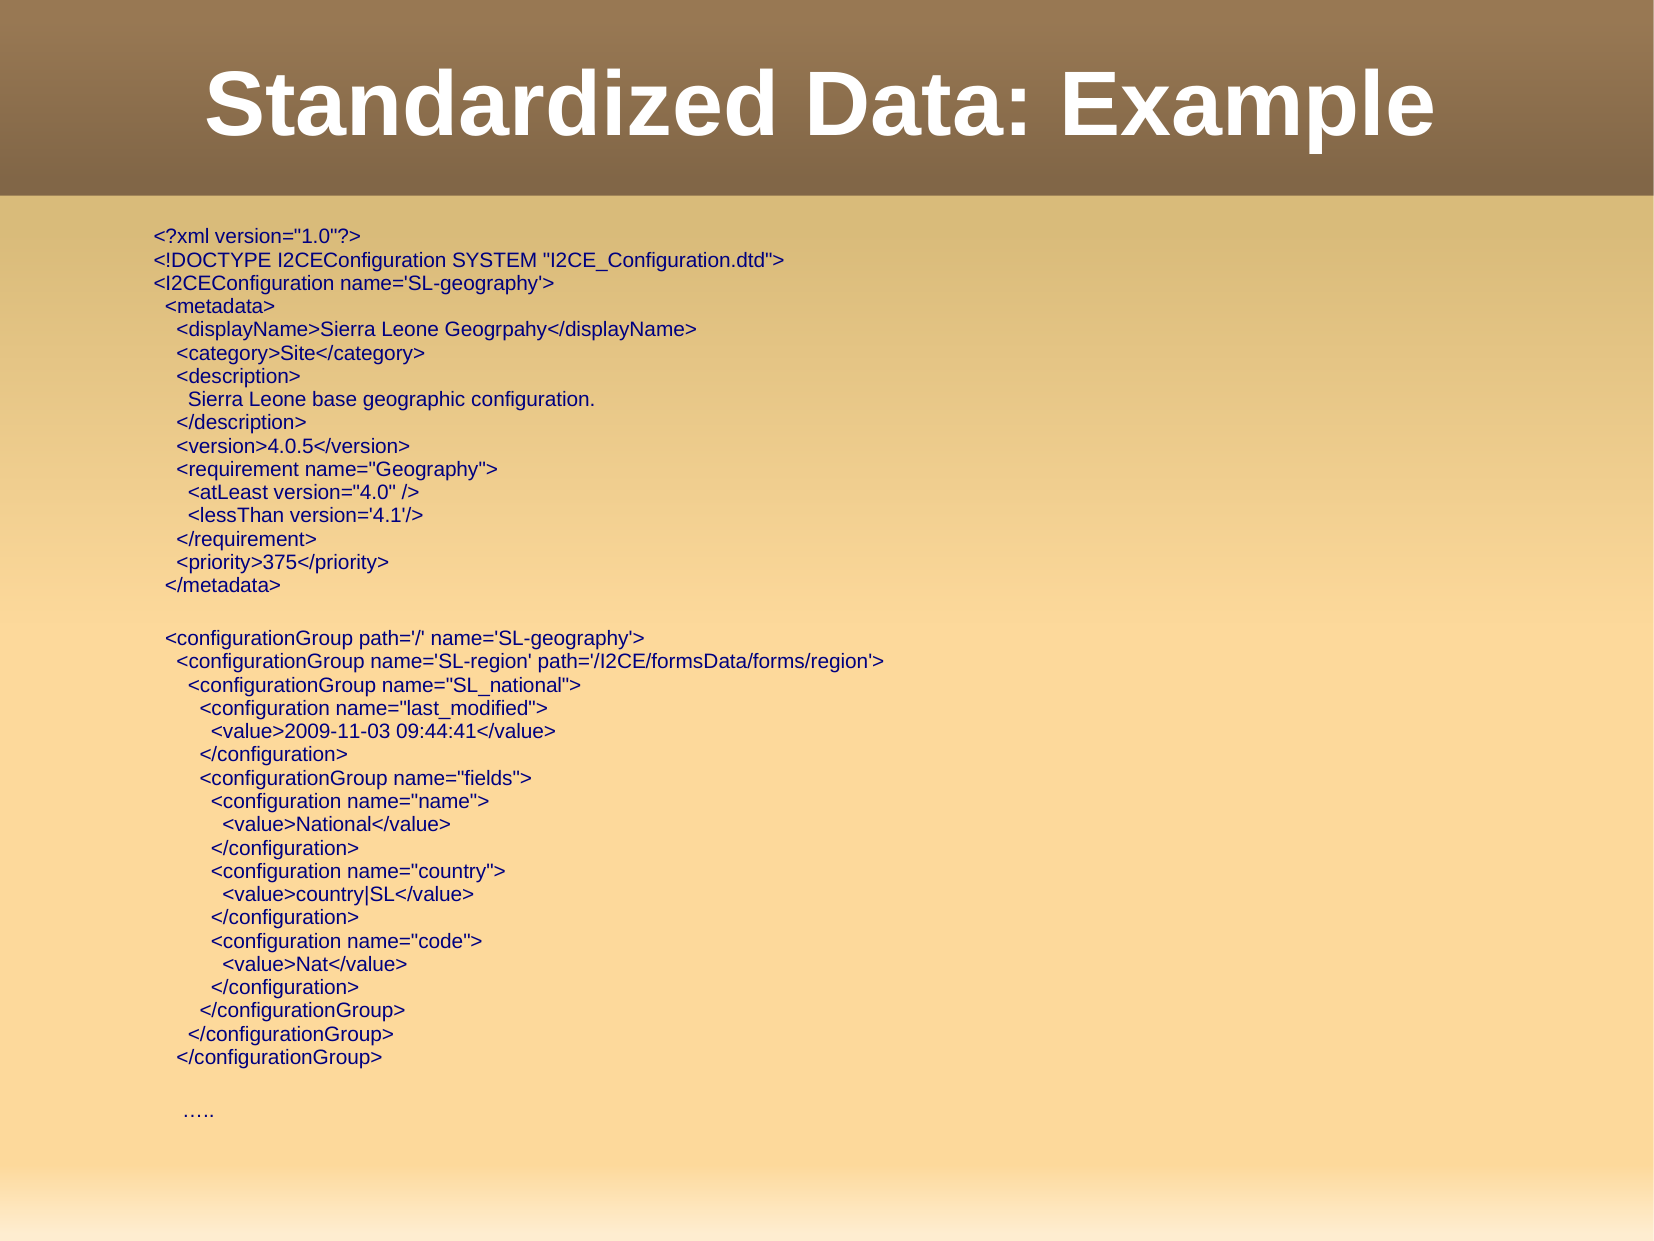

# Standardized Data: Example
<?xml version="1.0"?>
<!DOCTYPE I2CEConfiguration SYSTEM "I2CE_Configuration.dtd">
<I2CEConfiguration name='SL-geography'>
 <metadata>
 <displayName>Sierra Leone Geogrpahy</displayName>
 <category>Site</category>
 <description>
 Sierra Leone base geographic configuration.
 </description>
 <version>4.0.5</version>
 <requirement name="Geography">
 <atLeast version="4.0" />
 <lessThan version='4.1'/>
 </requirement>
 <priority>375</priority>
 </metadata>
 <configurationGroup path='/' name='SL-geography'>
 <configurationGroup name='SL-region' path='/I2CE/formsData/forms/region'>
 <configurationGroup name="SL_national">
 <configuration name="last_modified">
 <value>2009-11-03 09:44:41</value>
 </configuration>
 <configurationGroup name="fields">
 <configuration name="name">
 <value>National</value>
 </configuration>
 <configuration name="country">
 <value>country|SL</value>
 </configuration>
 <configuration name="code">
 <value>Nat</value>
 </configuration>
 </configurationGroup>
 </configurationGroup>
 </configurationGroup>
 …..